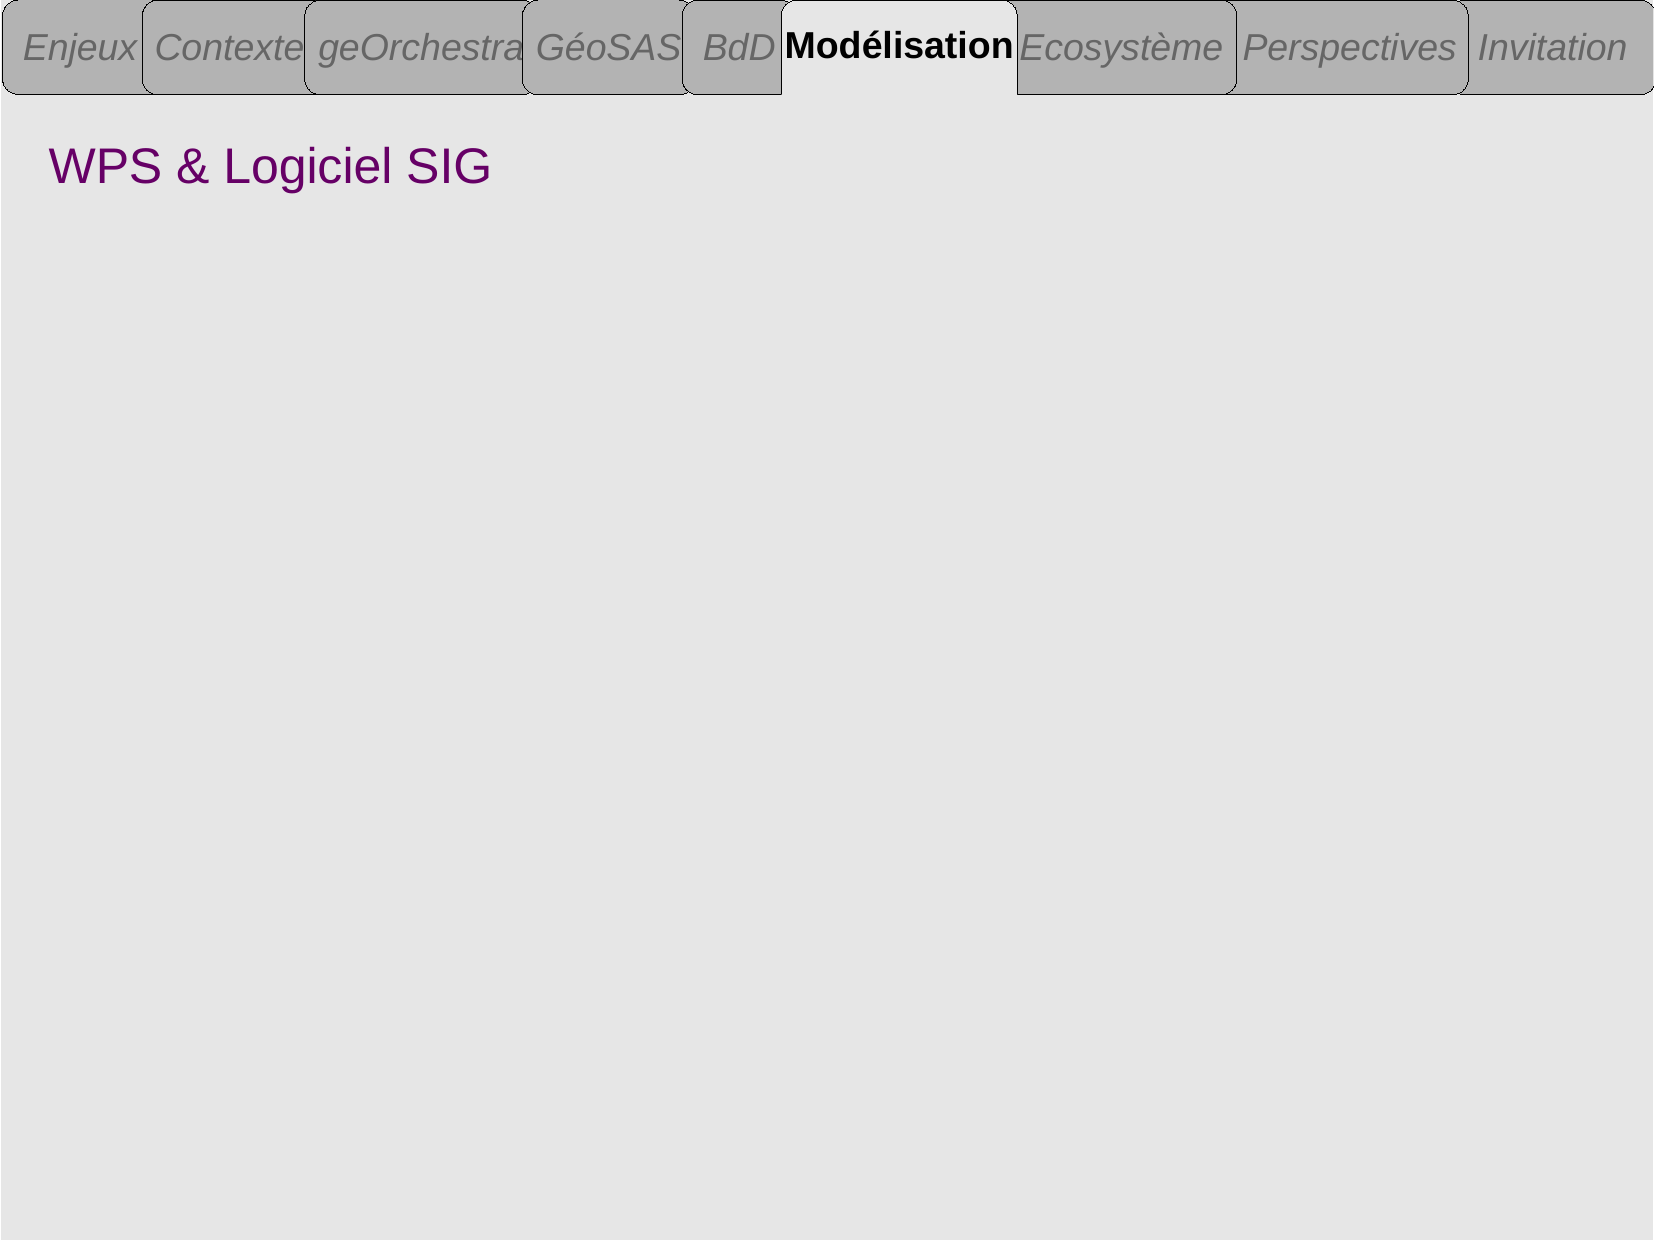

Enjeux
Contexte
geOrchestra
GéoSAS
BdD
Modélisation
 Ecosystème
 Perspectives
Invitation
# WPS & Logiciel SIG